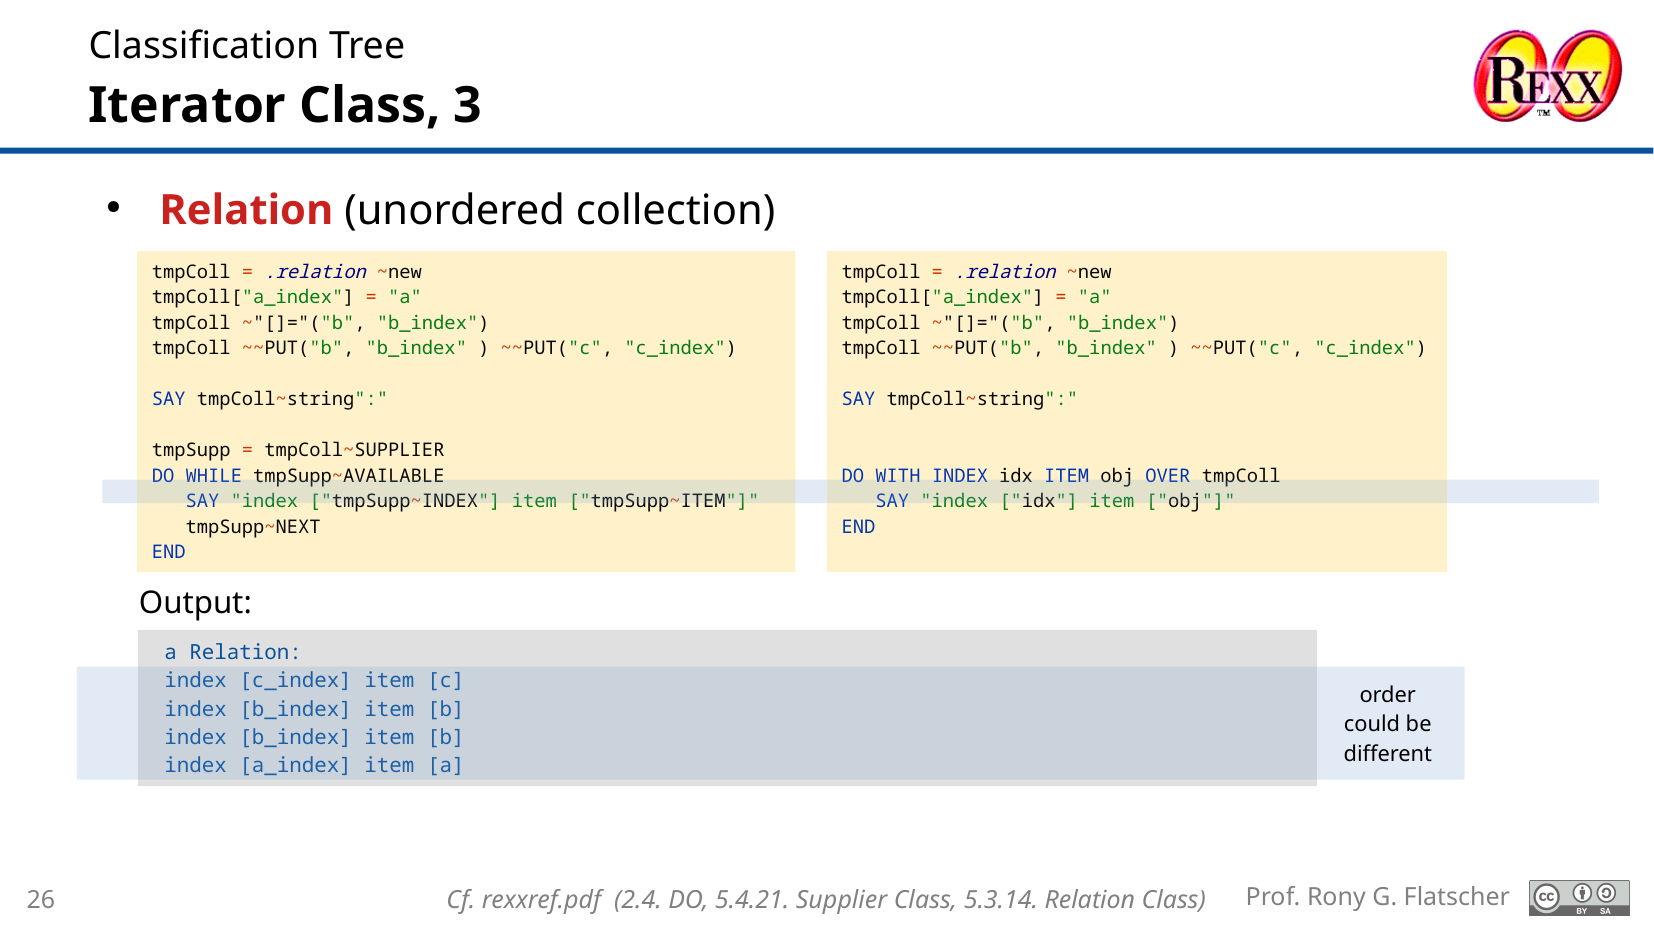

Classification Tree
Iterator Class, 3
# Relation (unordered collection)
tmpColl = .relation ~new
tmpColl["a_index"] = "a"
tmpColl ~"[]="("b", "b_index")
tmpColl ~~PUT("b", "b_index" ) ~~PUT("c", "c_index")
SAY tmpColl~string":"
tmpSupp = tmpColl~SUPPLIER
DO WHILE tmpSupp~AVAILABLE
 SAY "index ["tmpSupp~INDEX"] item ["tmpSupp~ITEM"]" tmpSupp~NEXT
END
tmpColl = .relation ~new
tmpColl["a_index"] = "a"
tmpColl ~"[]="("b", "b_index")
tmpColl ~~PUT("b", "b_index" ) ~~PUT("c", "c_index")
SAY tmpColl~string":"
DO WITH INDEX idx ITEM obj OVER tmpColl
 SAY "index ["idx"] item ["obj"]"
END
Output:
a Relation:
index [c_index] item [c]
index [b_index] item [b]
index [b_index] item [b]
index [a_index] item [a]
order
could be
different
Cf. rexxref.pdf (2.4. DO, 5.4.21. Supplier Class, 5.3.14. Relation Class)